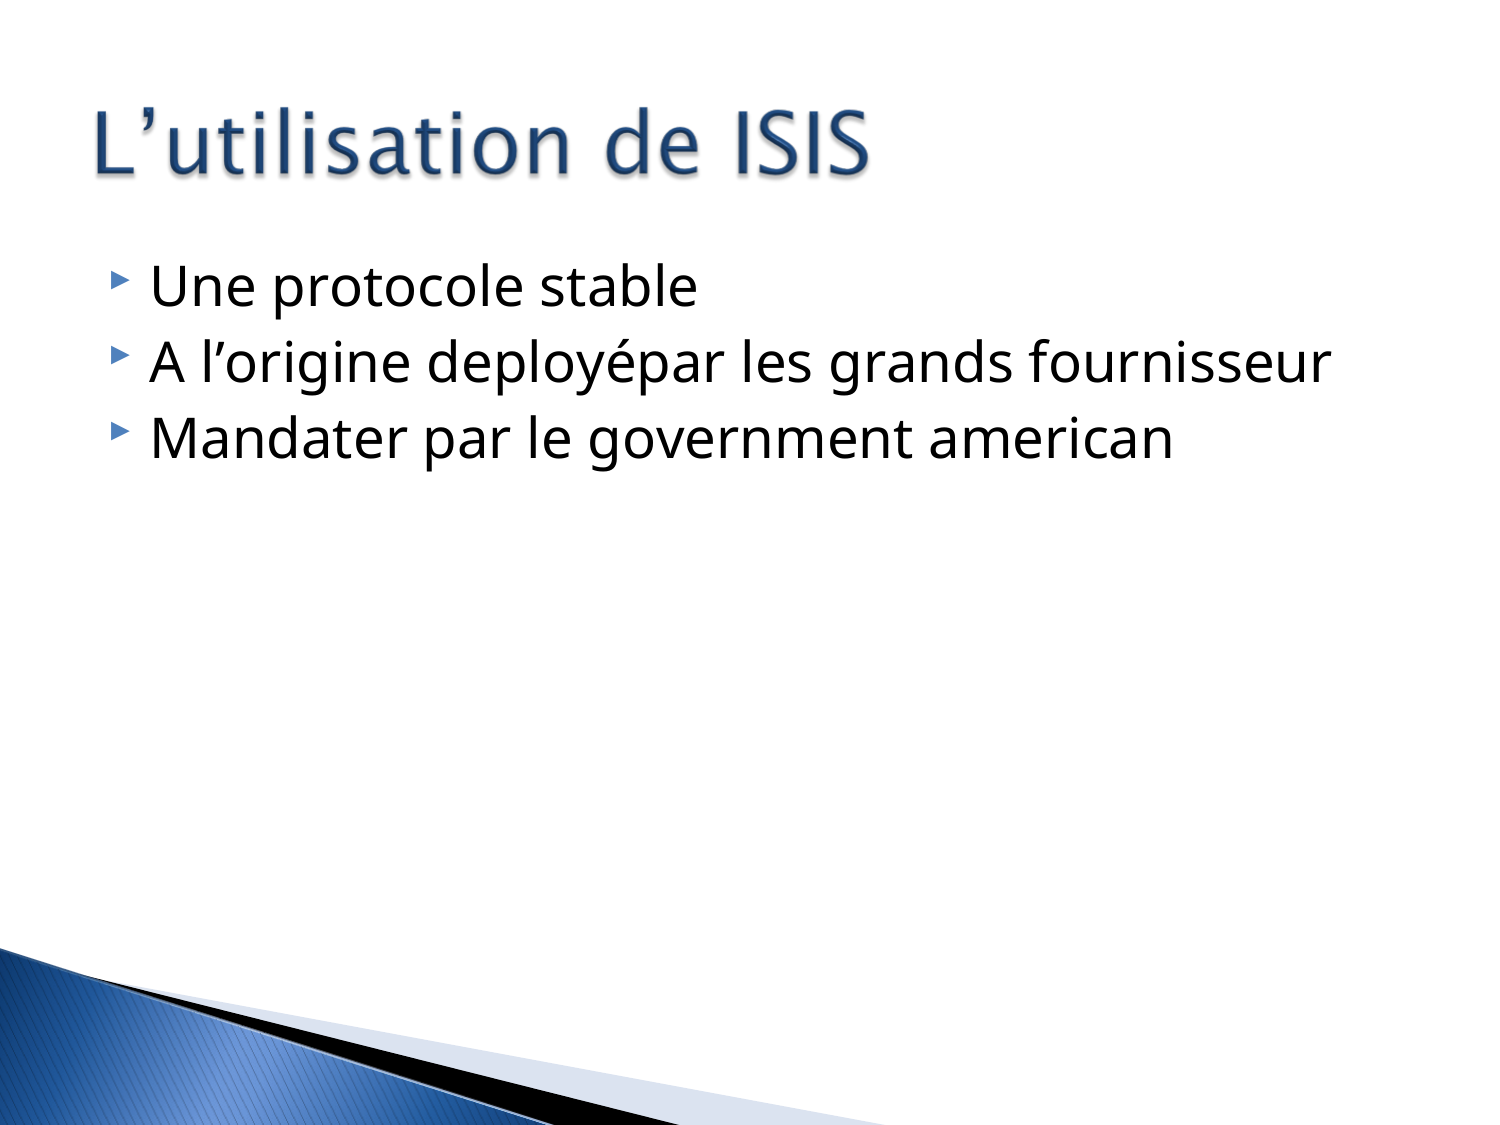

# Une protocole stable
A l’origine deployépar les grands fournisseur
Mandater par le government american